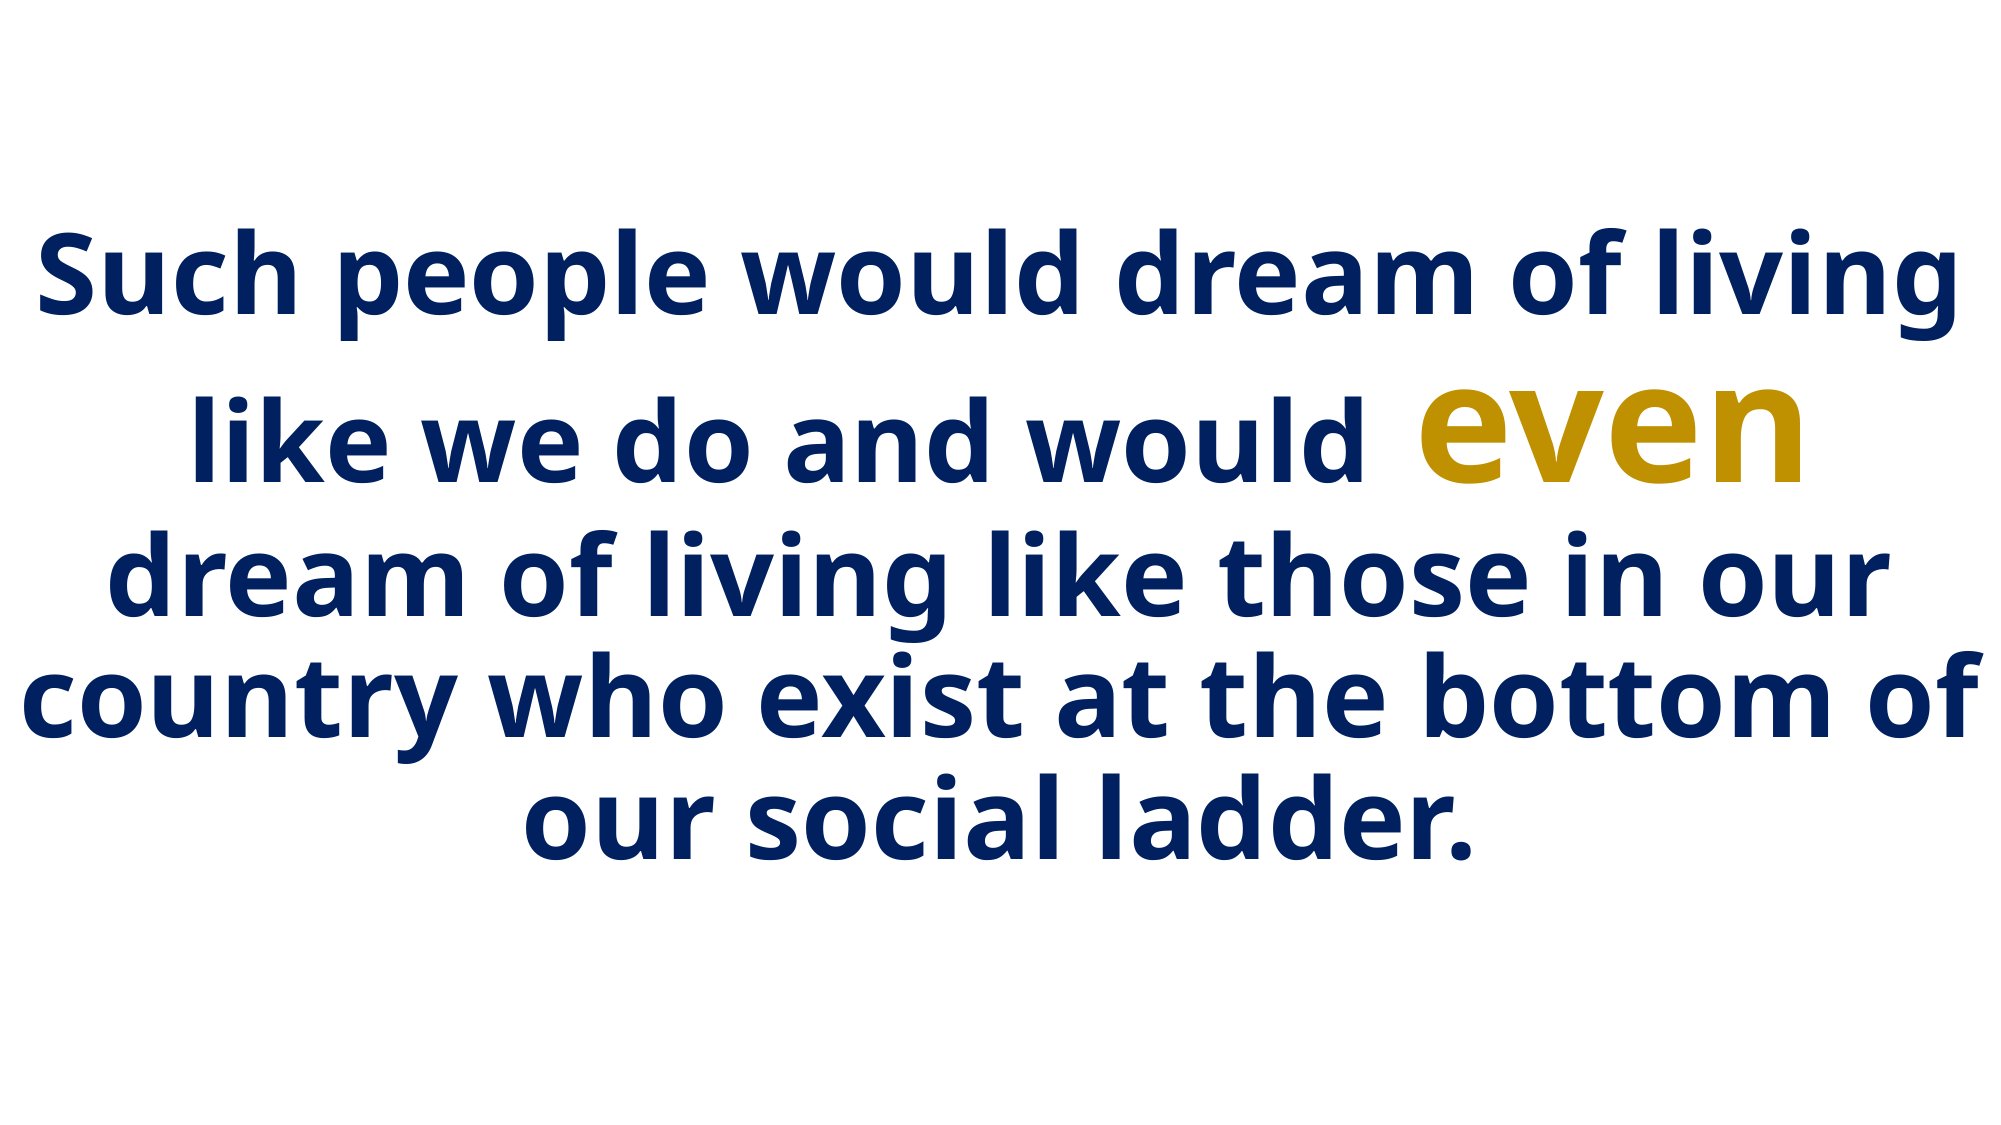

# Such people would dream of living like we do and would even dream of living like those in our country who exist at the bottom of our social ladder.